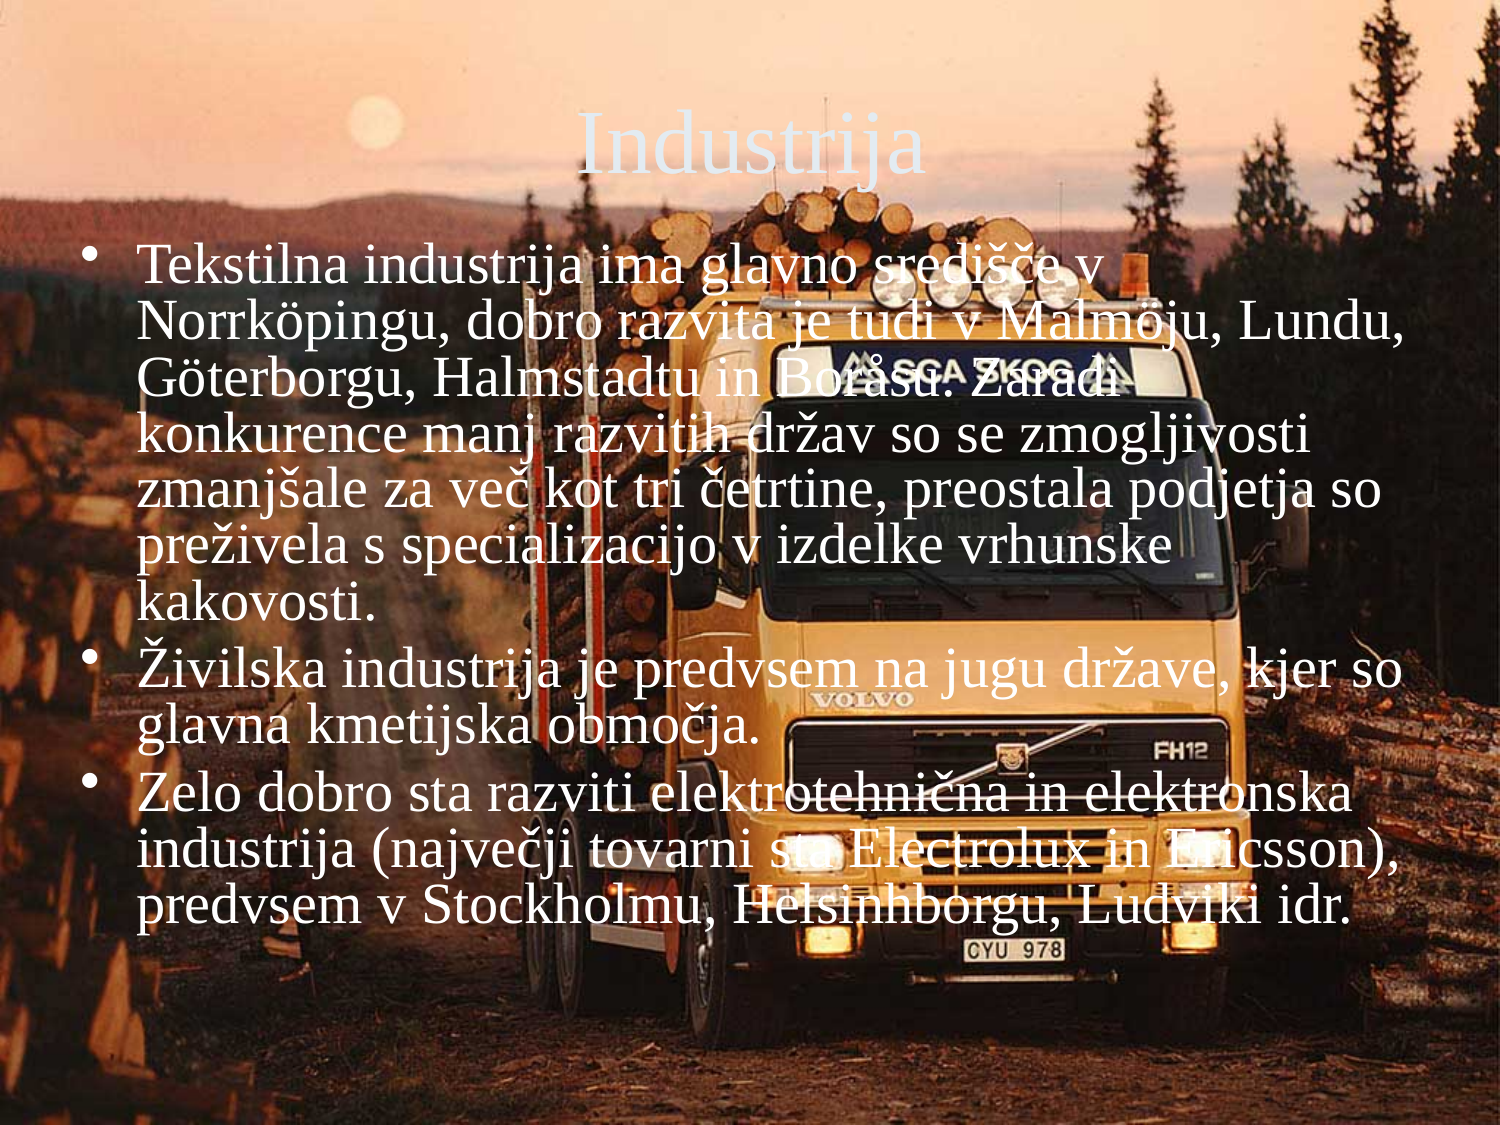

# Industrija
Tekstilna industrija ima glavno središče v Norrköpingu, dobro razvita je tudi v Malmöju, Lundu, Göterborgu, Halmstadtu in Boråsu. Zaradi konkurence manj razvitih držav so se zmogljivosti zmanjšale za več kot tri četrtine, preostala podjetja so preživela s specializacijo v izdelke vrhunske kakovosti.
Živilska industrija je predvsem na jugu države, kjer so glavna kmetijska območja.
Zelo dobro sta razviti elektrotehnična in elektronska industrija (največji tovarni sta Electrolux in Ericsson), predvsem v Stockholmu, Helsinhborgu, Ludviki idr.